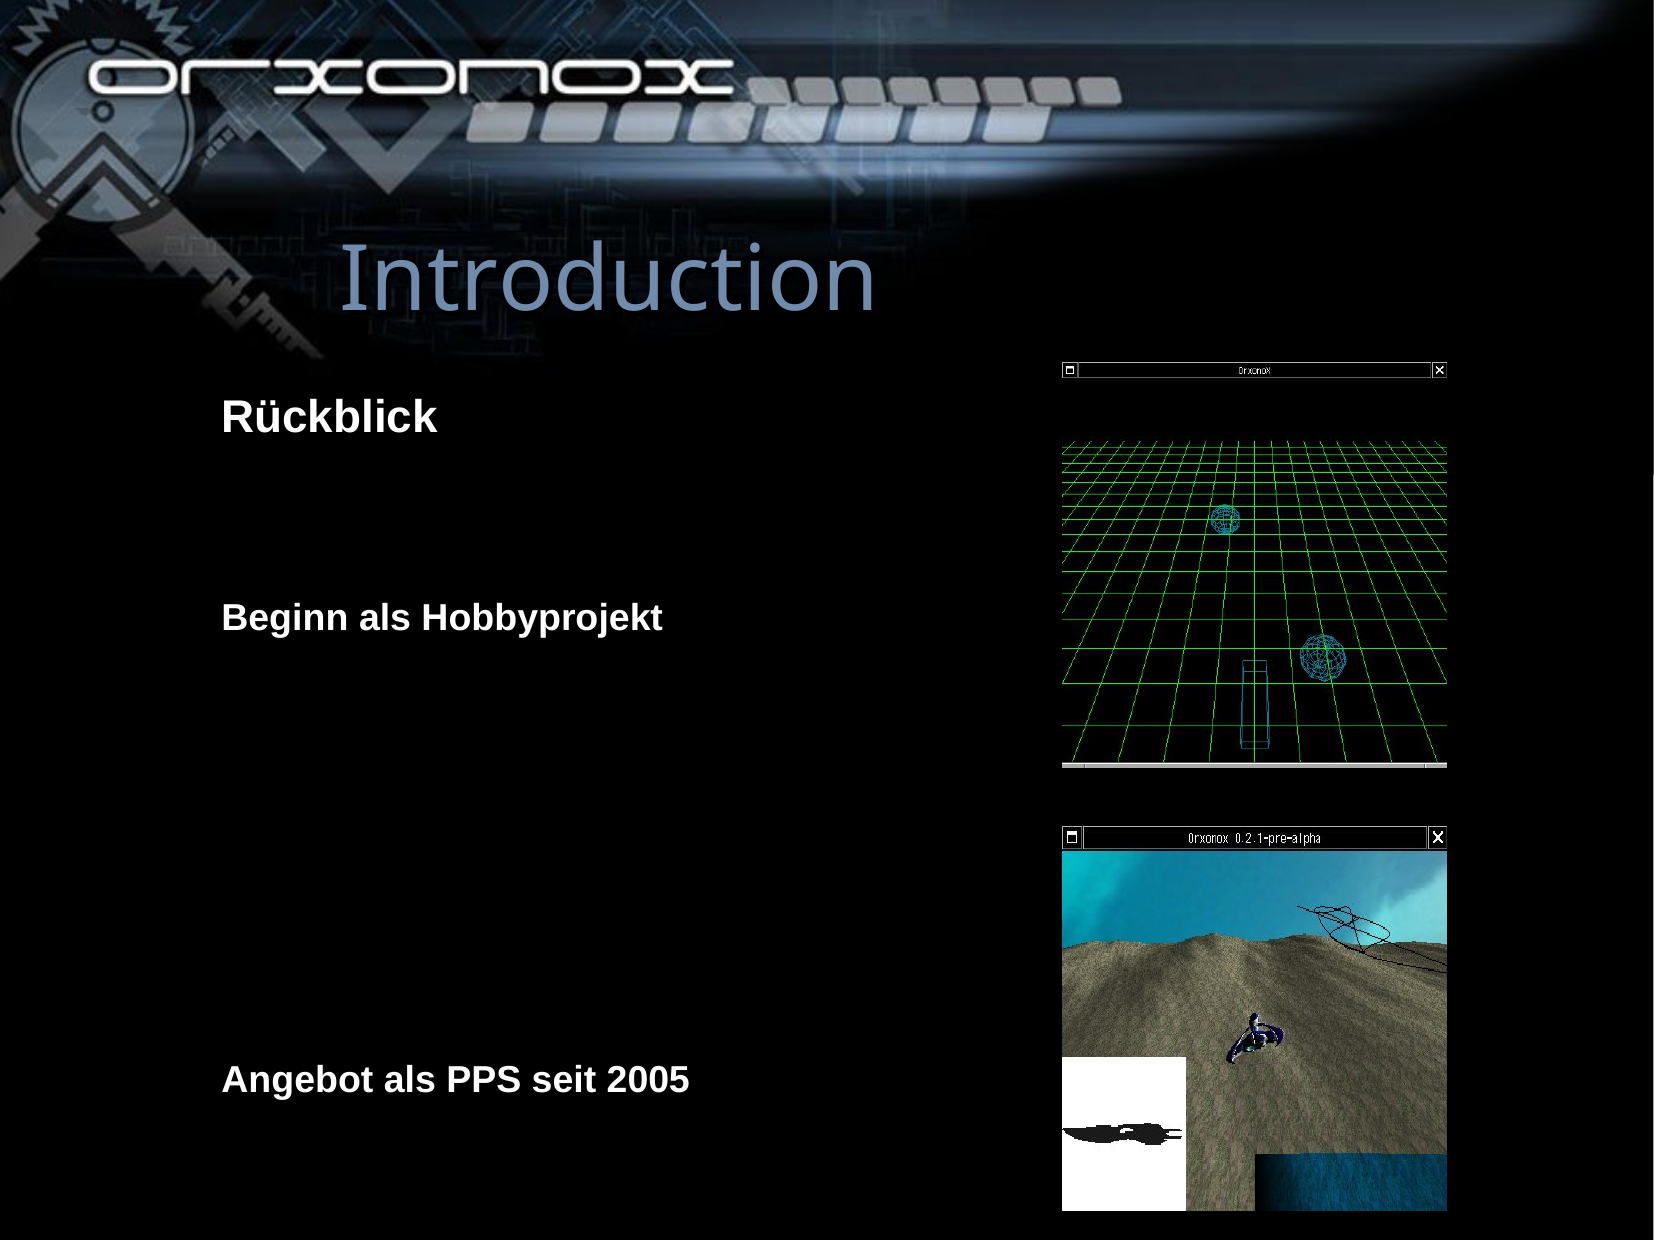

Introduction
Rückblick
Beginn als Hobbyprojekt
Angebot als PPS seit 2005